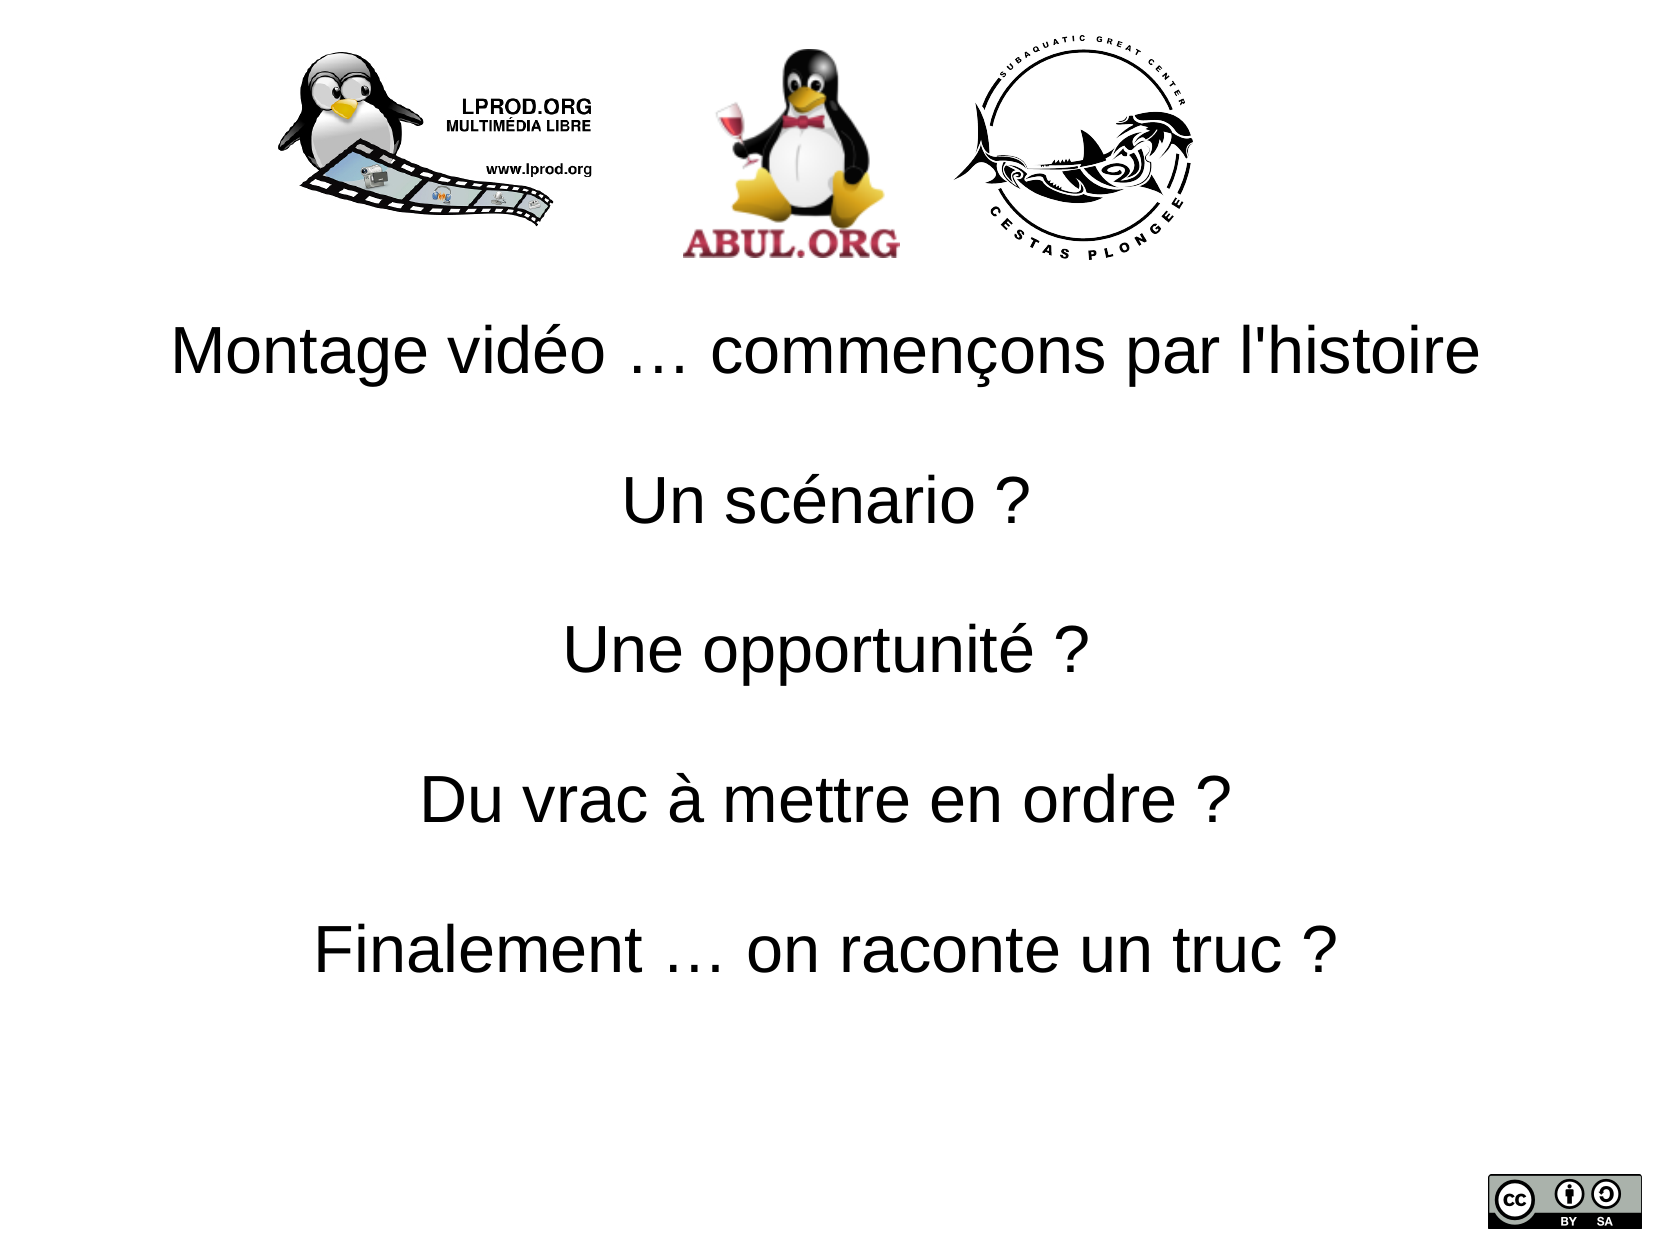

# Montage vidéo … commençons par l'histoire
Un scénario ?
Une opportunité ?
Du vrac à mettre en ordre ?
Finalement … on raconte un truc ?